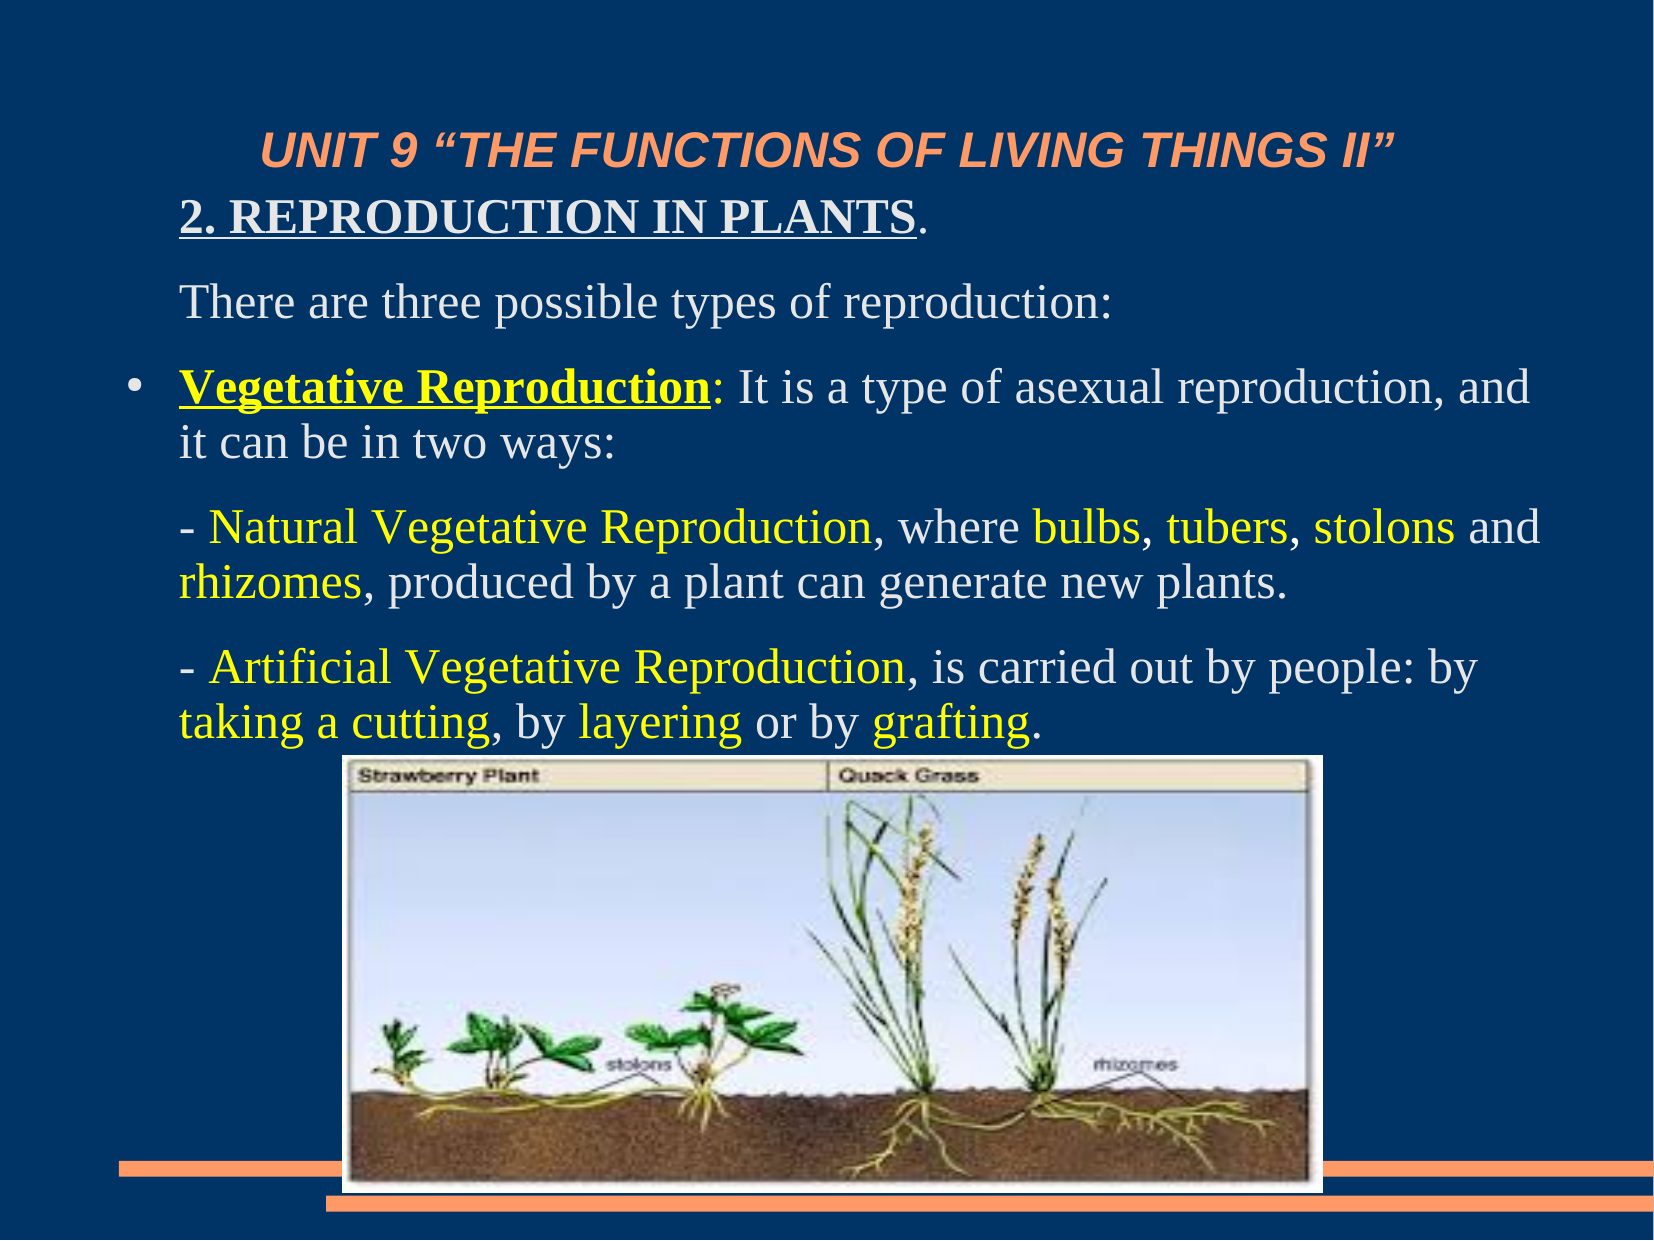

# UNIT 9 “THE FUNCTIONS OF LIVING THINGS II”
2. REPRODUCTION IN PLANTS.
There are three possible types of reproduction:
Vegetative Reproduction: It is a type of asexual reproduction, and it can be in two ways:
- Natural Vegetative Reproduction, where bulbs, tubers, stolons and rhizomes, produced by a plant can generate new plants.
- Artificial Vegetative Reproduction, is carried out by people: by taking a cutting, by layering or by grafting.